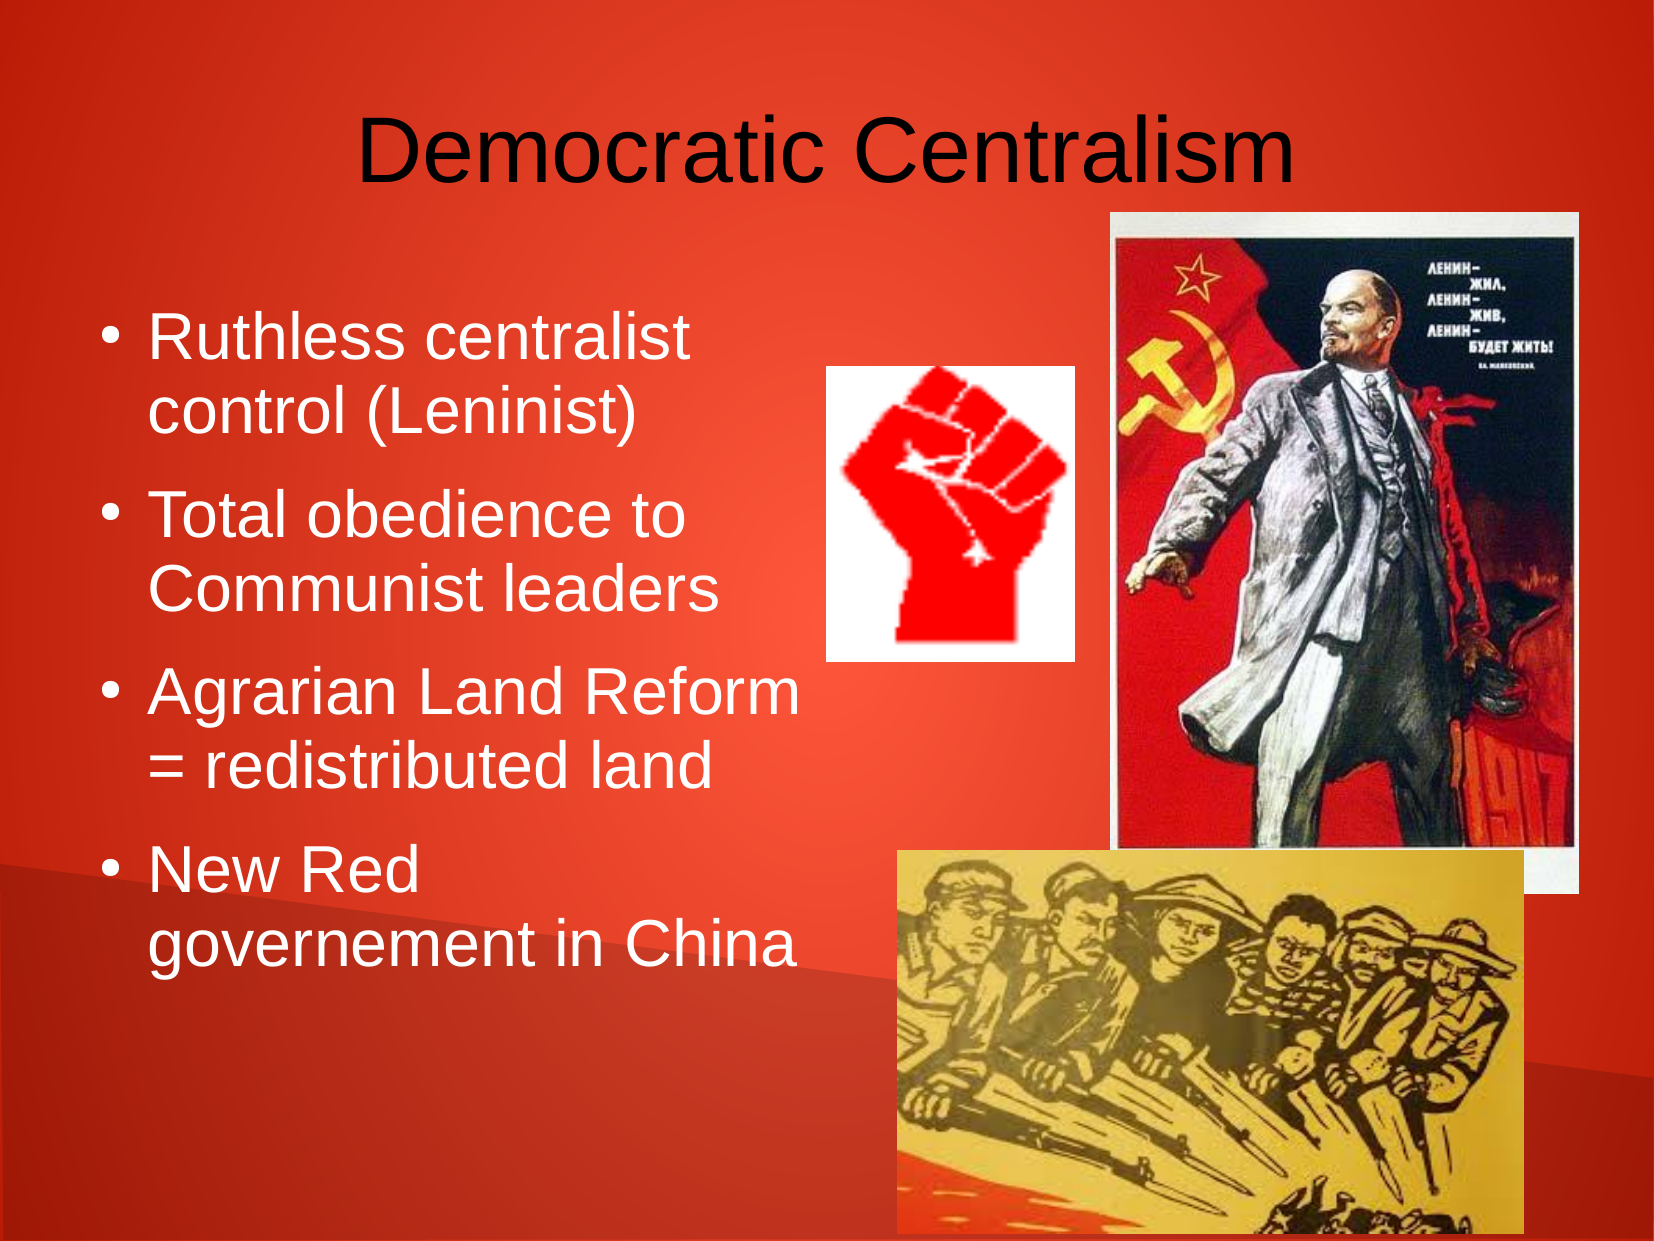

# Democratic Centralism
Ruthless centralist control (Leninist)
Total obedience to Communist leaders
Agrarian Land Reform = redistributed land
New Red governement in China